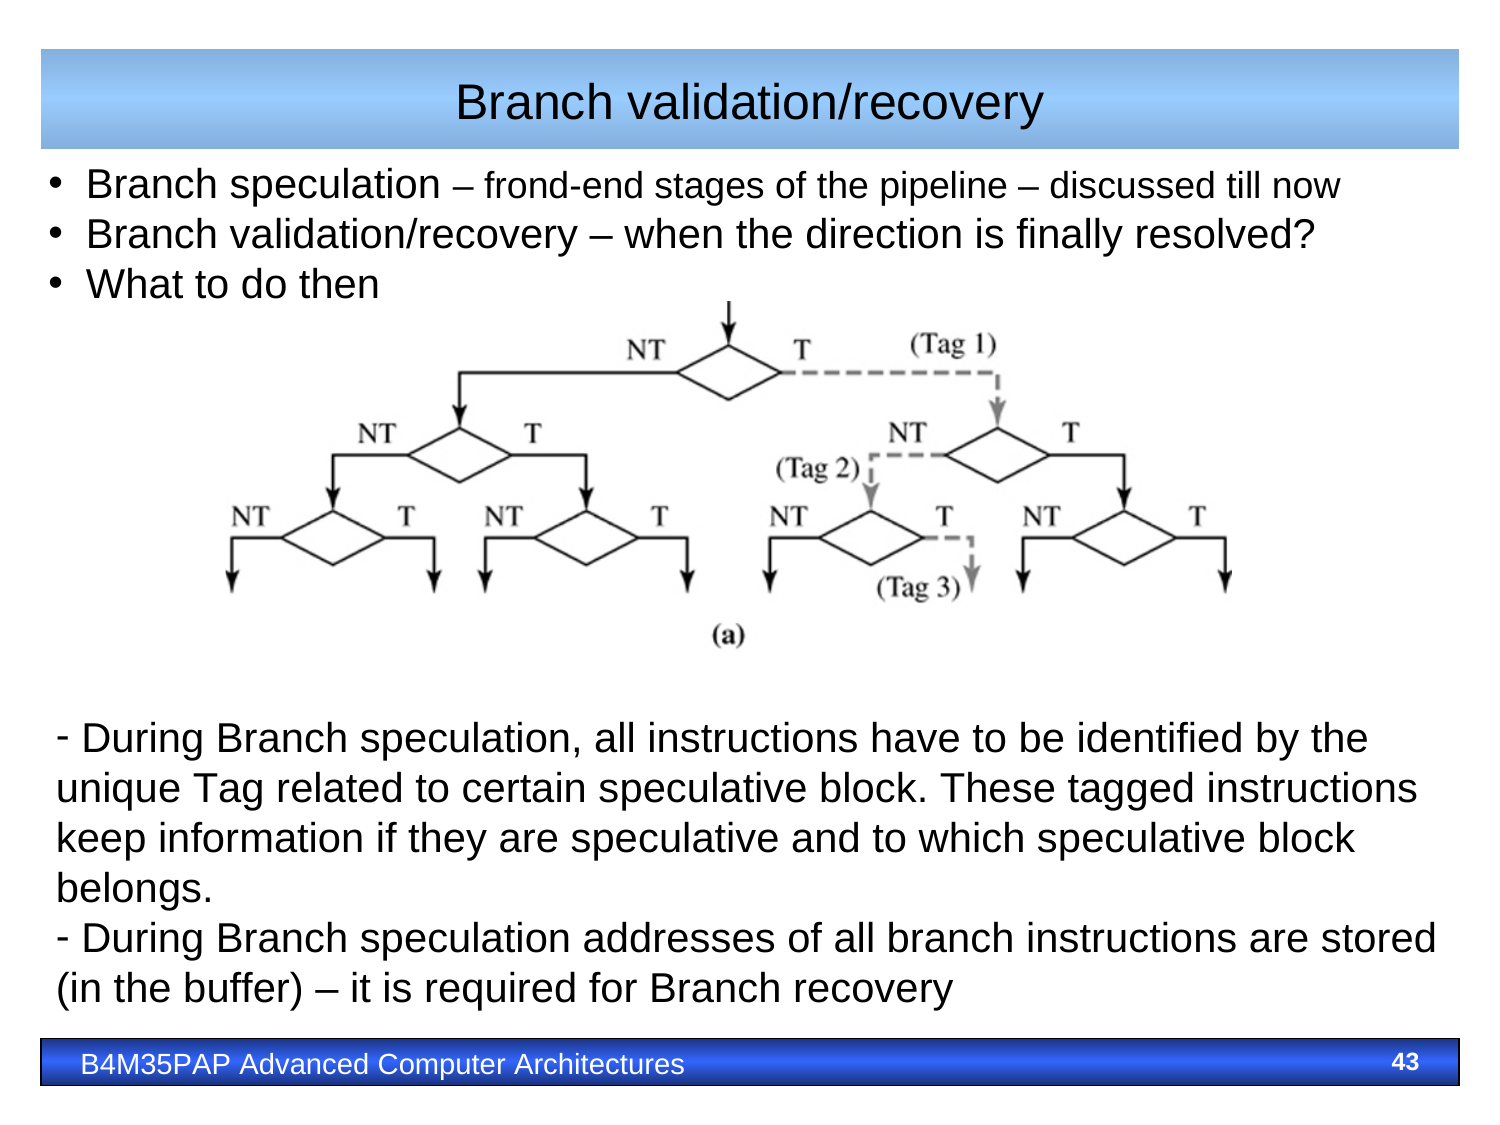

# Branch validation/recovery
 Branch speculation – frond-end stages of the pipeline – discussed till now
 Branch validation/recovery – when the direction is finally resolved?
 What to do then
 During Branch speculation, all instructions have to be identified by the unique Tag related to certain speculative block. These tagged instructions keep information if they are speculative and to which speculative block belongs.
 During Branch speculation addresses of all branch instructions are stored (in the buffer) – it is required for Branch recovery